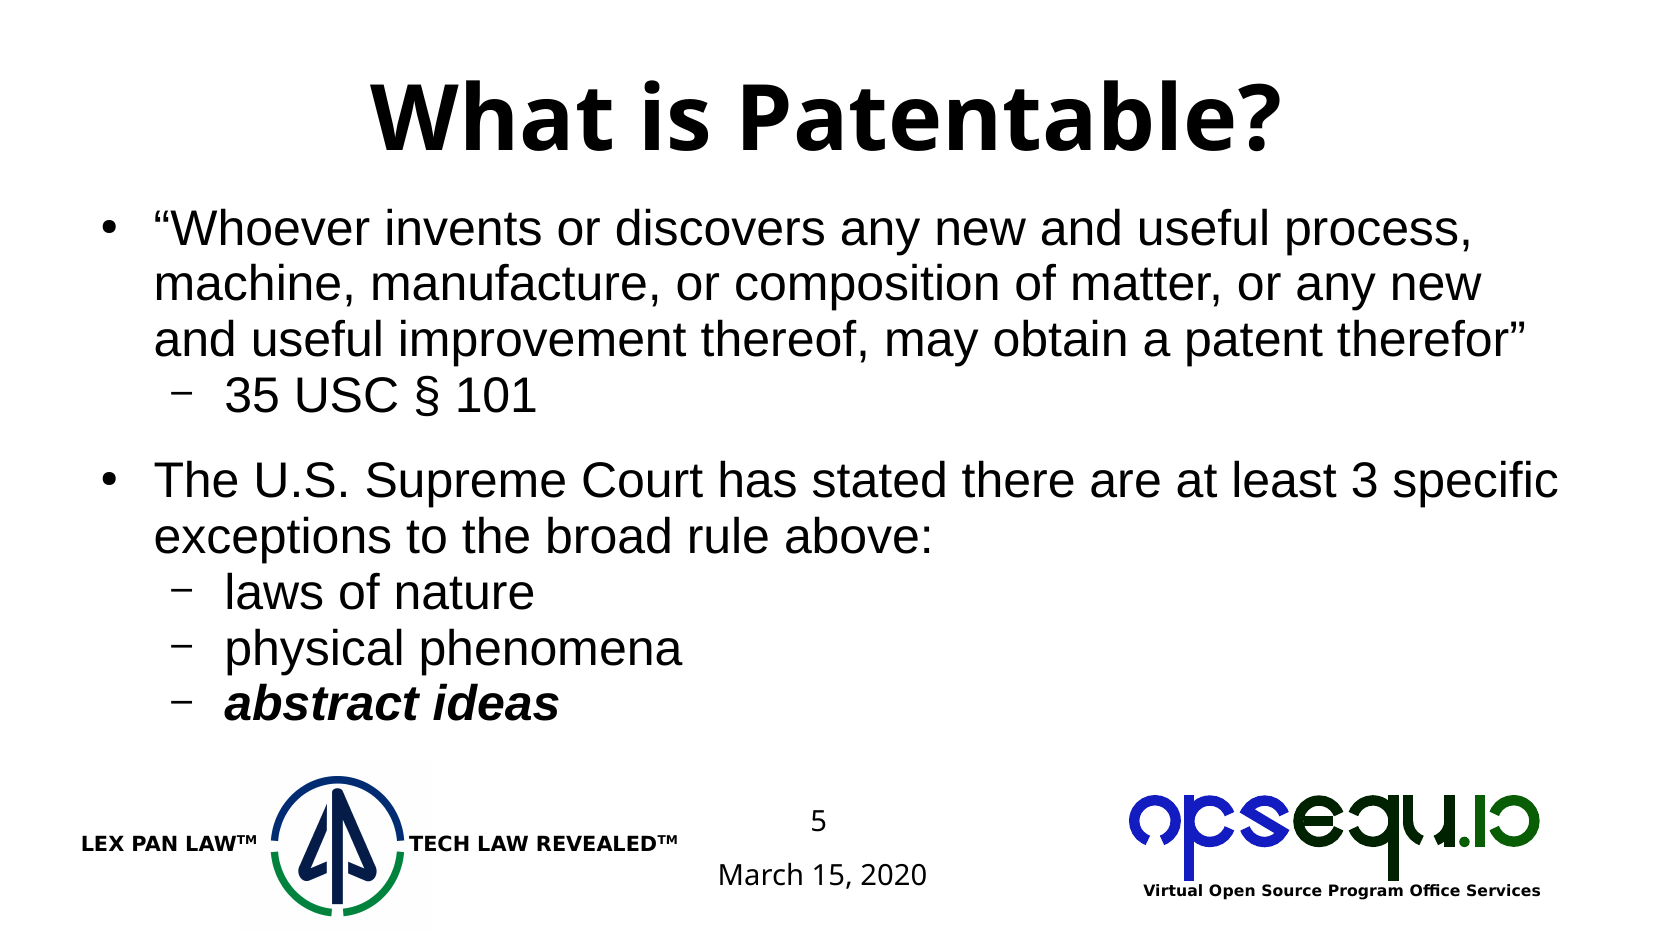

# What is Patentable?
“Whoever invents or discovers any new and useful process, machine, manufacture, or composition of matter, or any new and useful improvement thereof, may obtain a patent therefor”
35 USC § 101
The U.S. Supreme Court has stated there are at least 3 specific exceptions to the broad rule above:
laws of nature
physical phenomena
abstract ideas
5
March 15, 2020